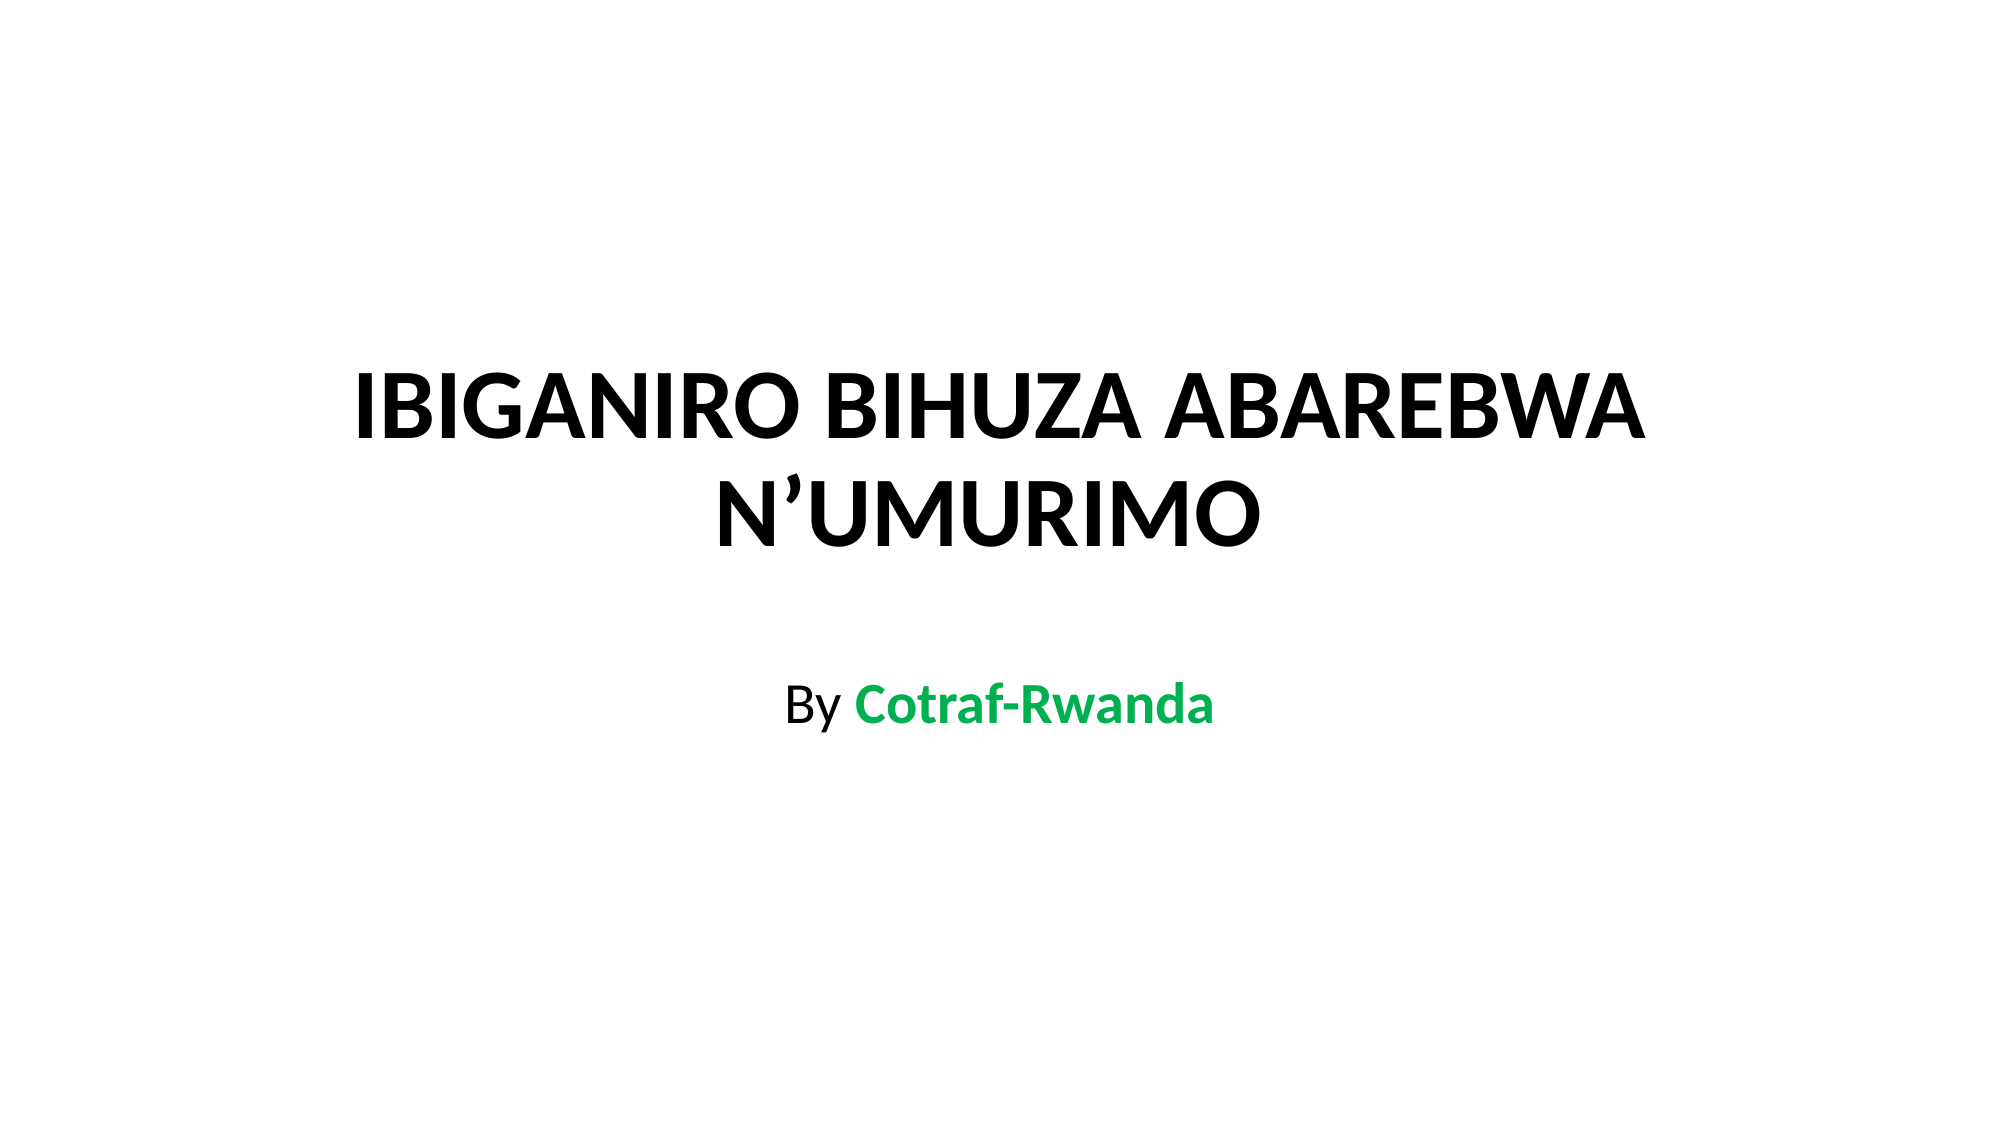

# IBIGANIRO BIHUZA ABAREBWA N’UMURIMO
By Cotraf-Rwanda